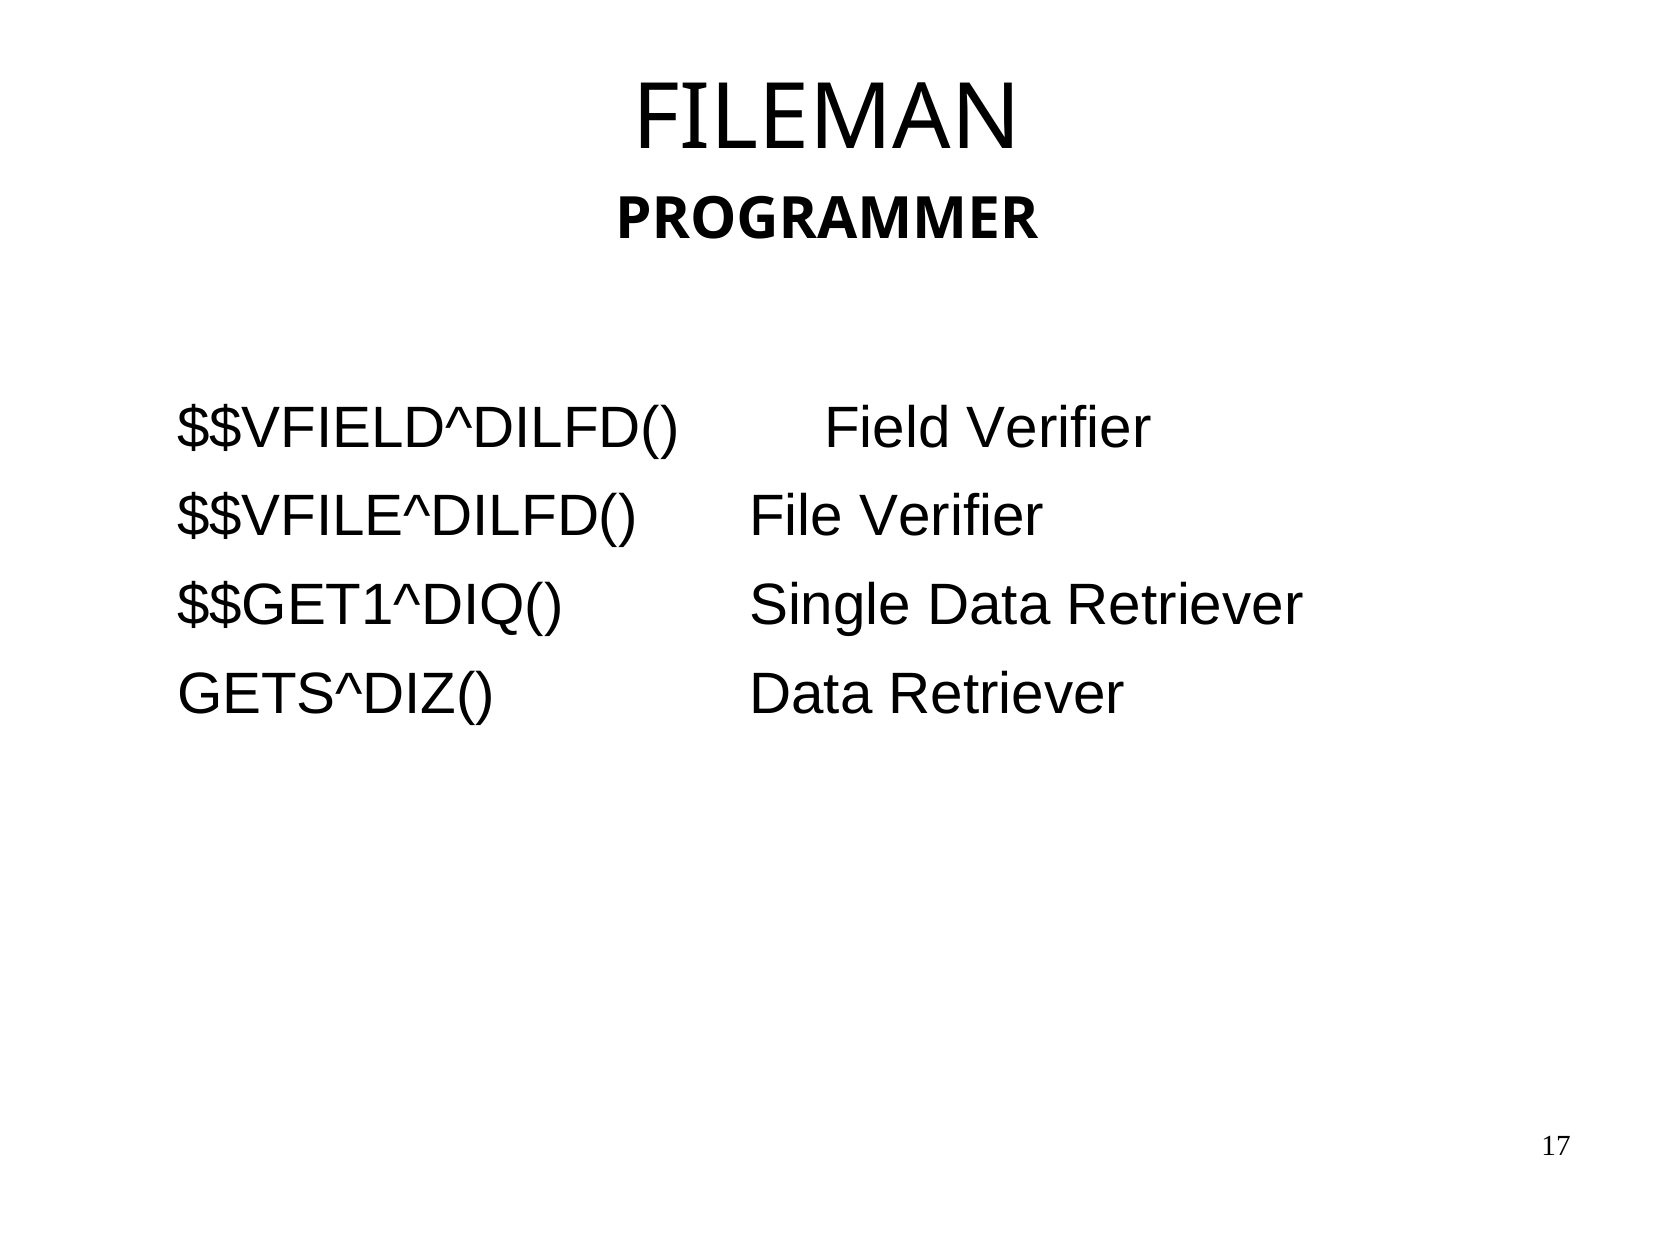

# FILEMAN PROGRAMMER
$$VFIELD^DILFD()		Field Verifier
$$VFILE^DILFD()		File Verifier
$$GET1^DIQ()			Single Data Retriever
GETS^DIZ()				Data Retriever
17